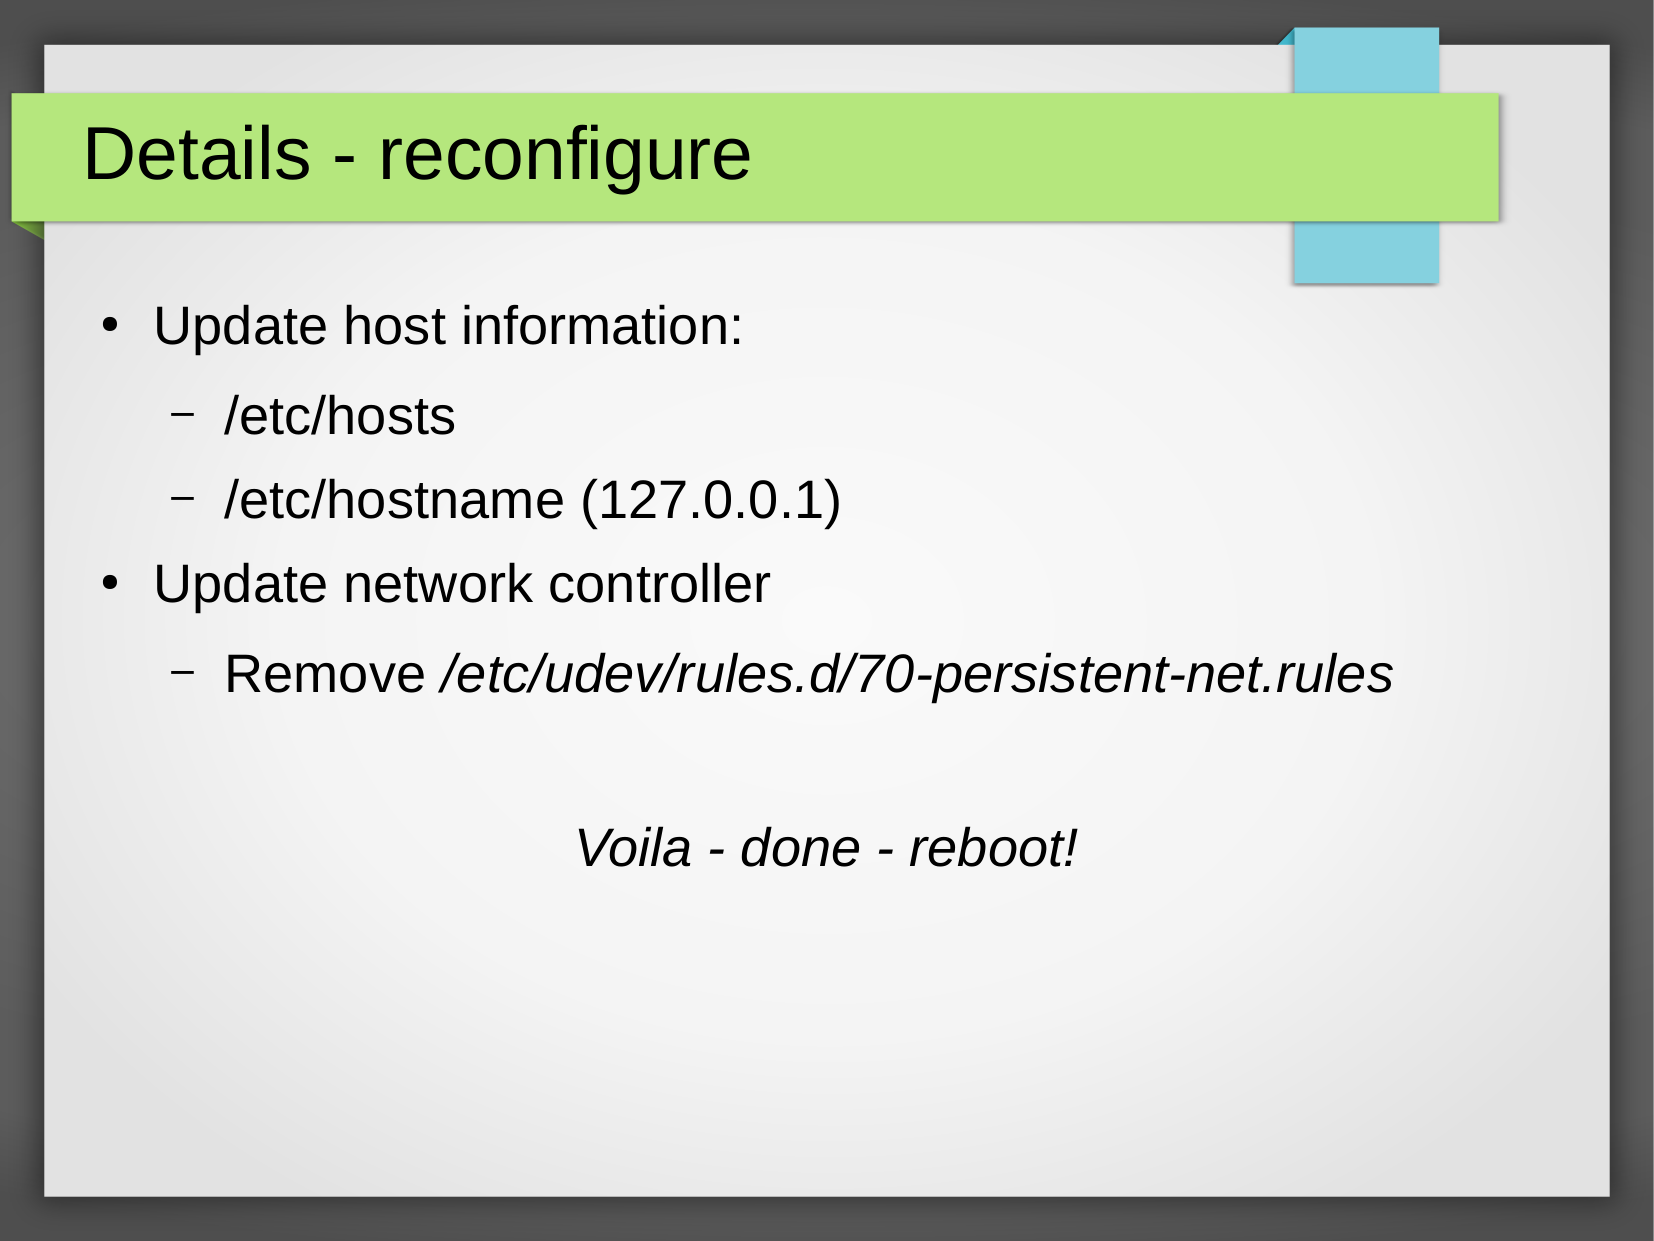

# Details - reconfigure
Update host information:
/etc/hosts
/etc/hostname (127.0.0.1)
Update network controller
Remove /etc/udev/rules.d/70-persistent-net.rules
Voila - done - reboot!